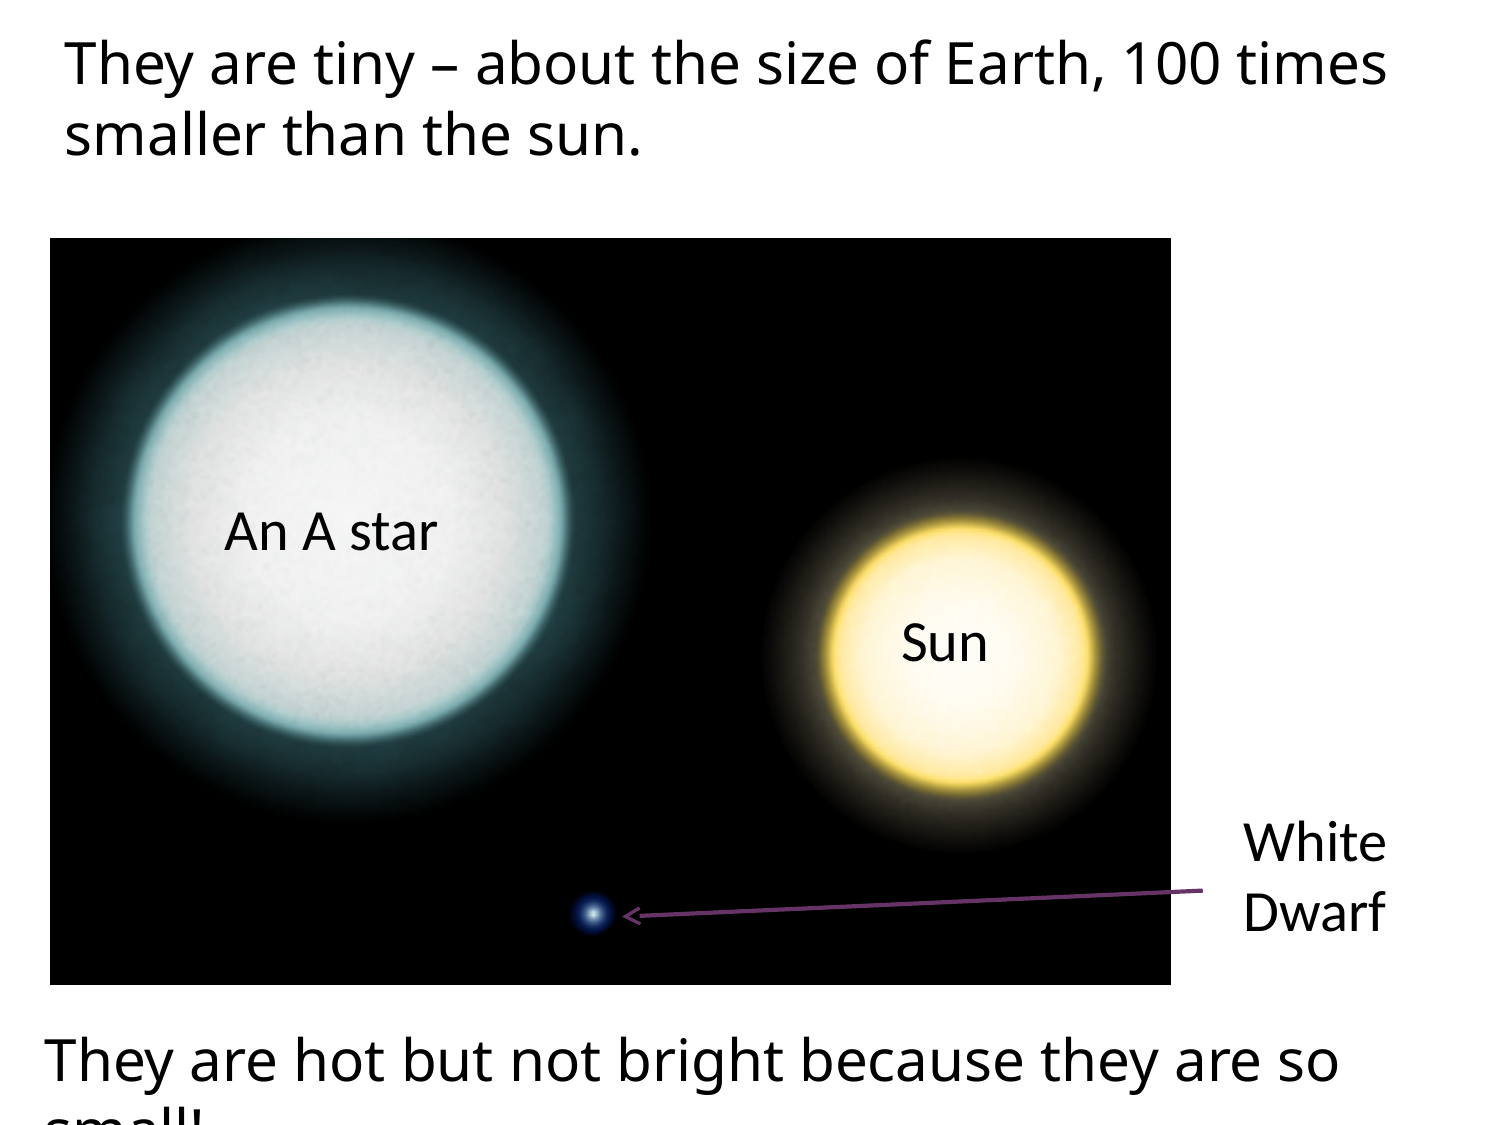

They are tiny – about the size of Earth, 100 times smaller than the sun.
An A star
Sun
White Dwarf
They are hot but not bright because they are so small!